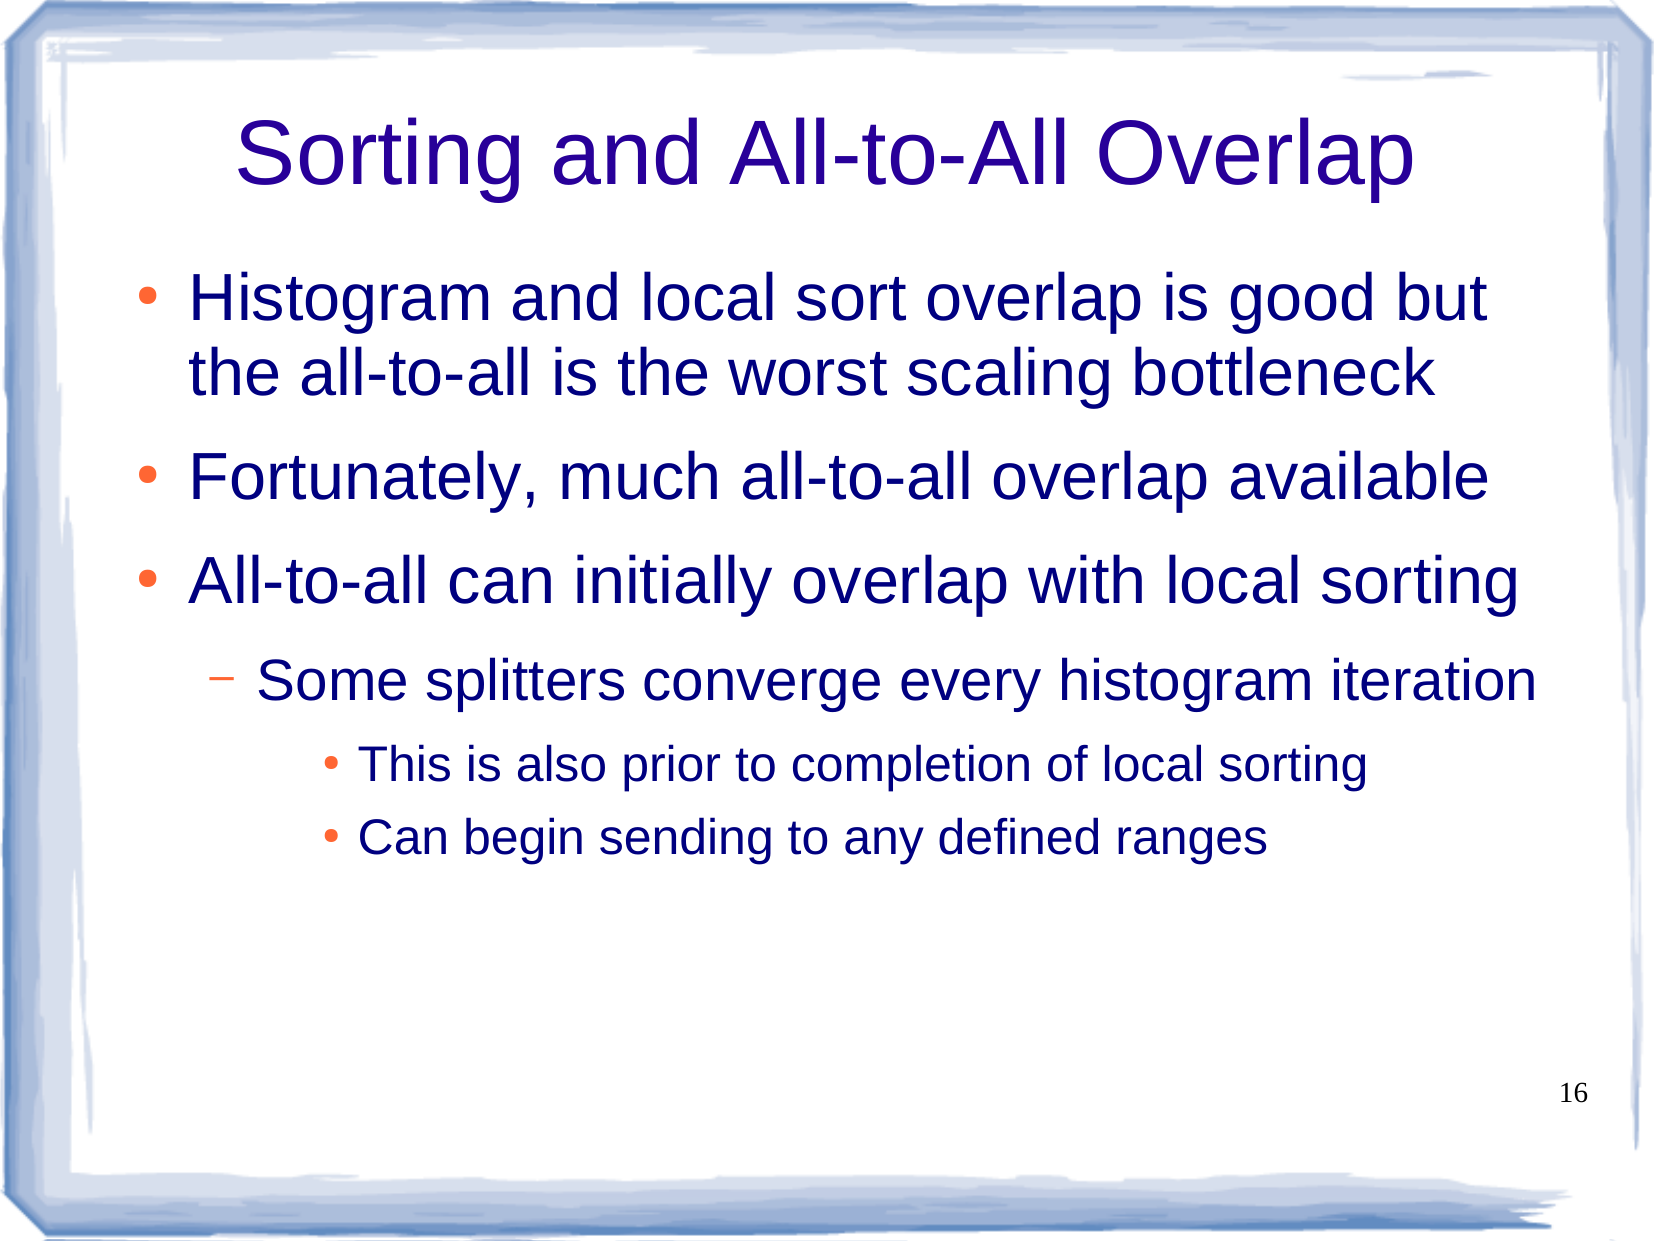

# Sorting and All-to-All Overlap
Histogram and local sort overlap is good but the all-to-all is the worst scaling bottleneck
Fortunately, much all-to-all overlap available
All-to-all can initially overlap with local sorting
Some splitters converge every histogram iteration
This is also prior to completion of local sorting
Can begin sending to any defined ranges
16